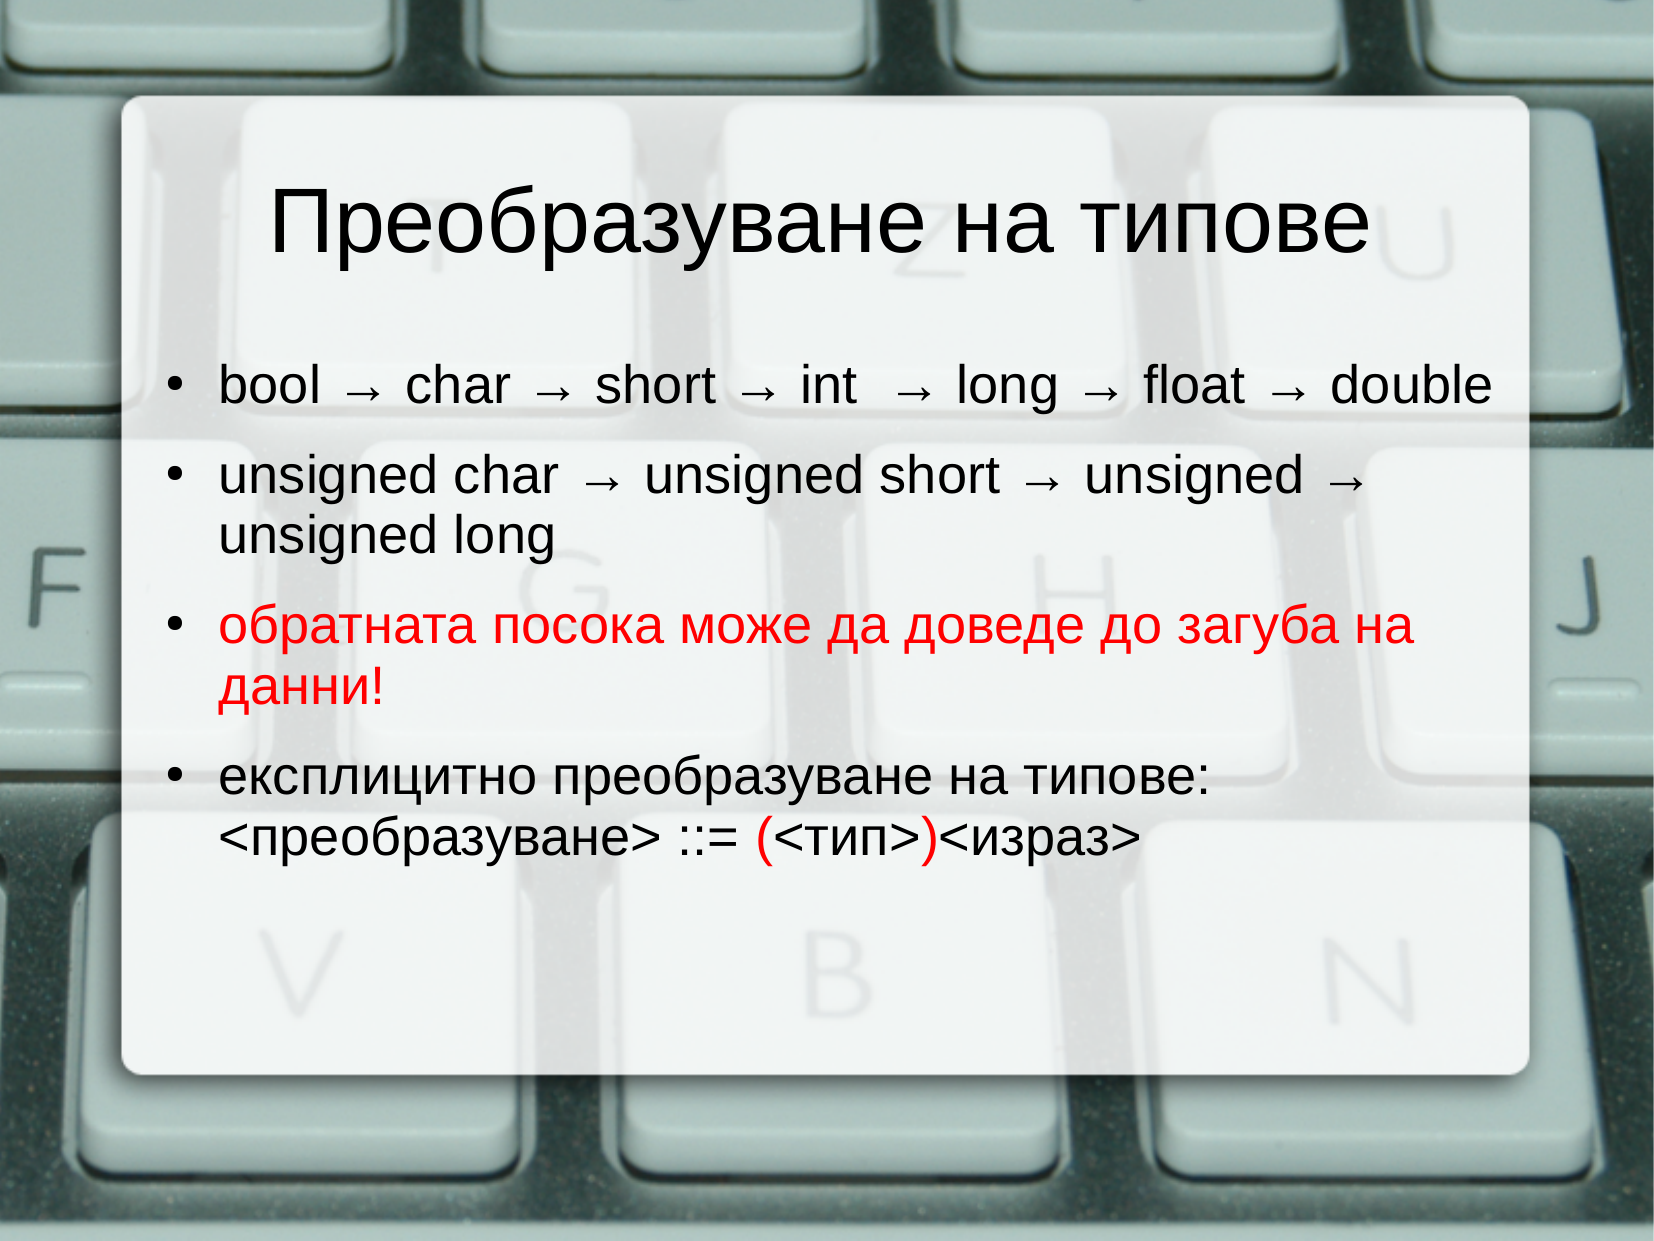

# Преобразуване на типове
bool → char → short → int → long → float → double
unsigned char → unsigned short → unsigned → unsigned long
обратната посока може да доведе до загуба на данни!
експлицитно преобразуване на типове:
<преобразуване> ::= (<тип>)<израз>